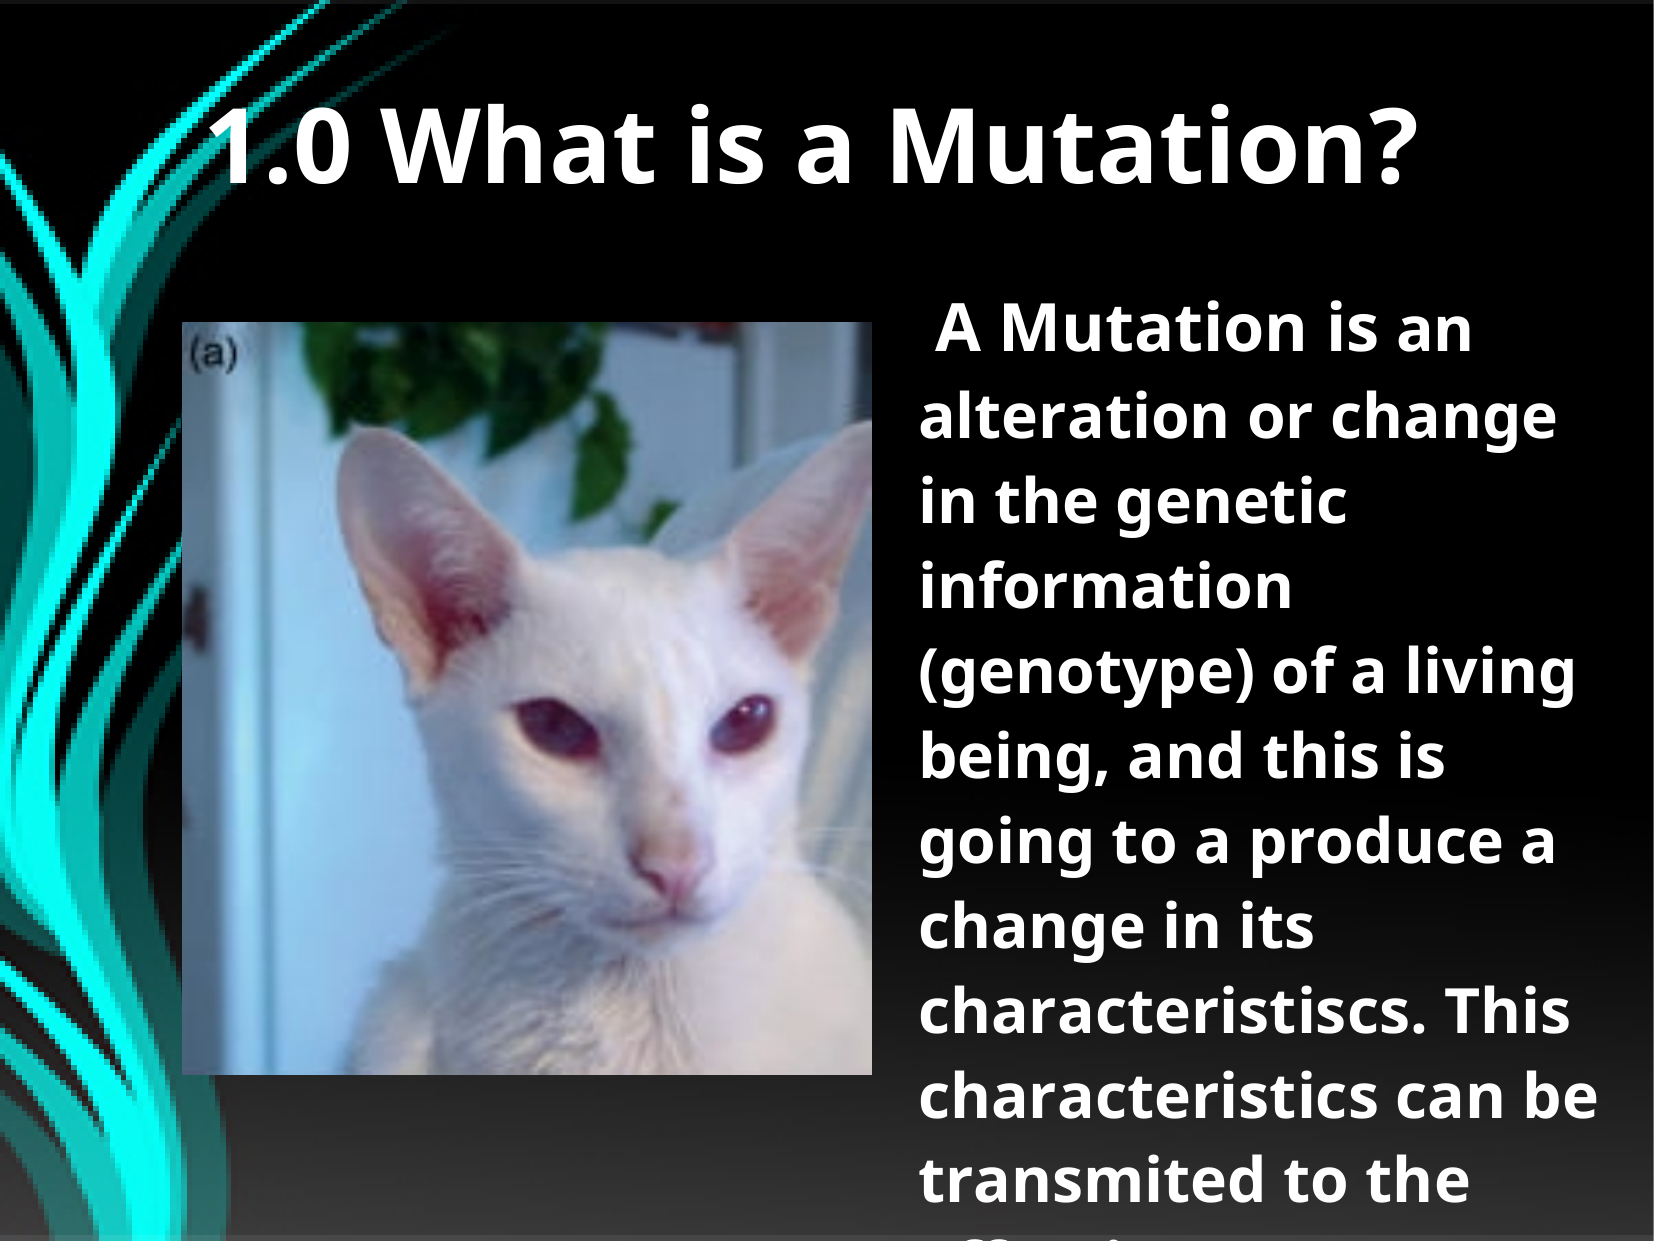

# 1.0 What is a Mutation?
 A Mutation is an alteration or change in the genetic information (genotype) of a living being, and this is going to a produce a change in its characteristiscs. This characteristics can be transmited to the offspring.